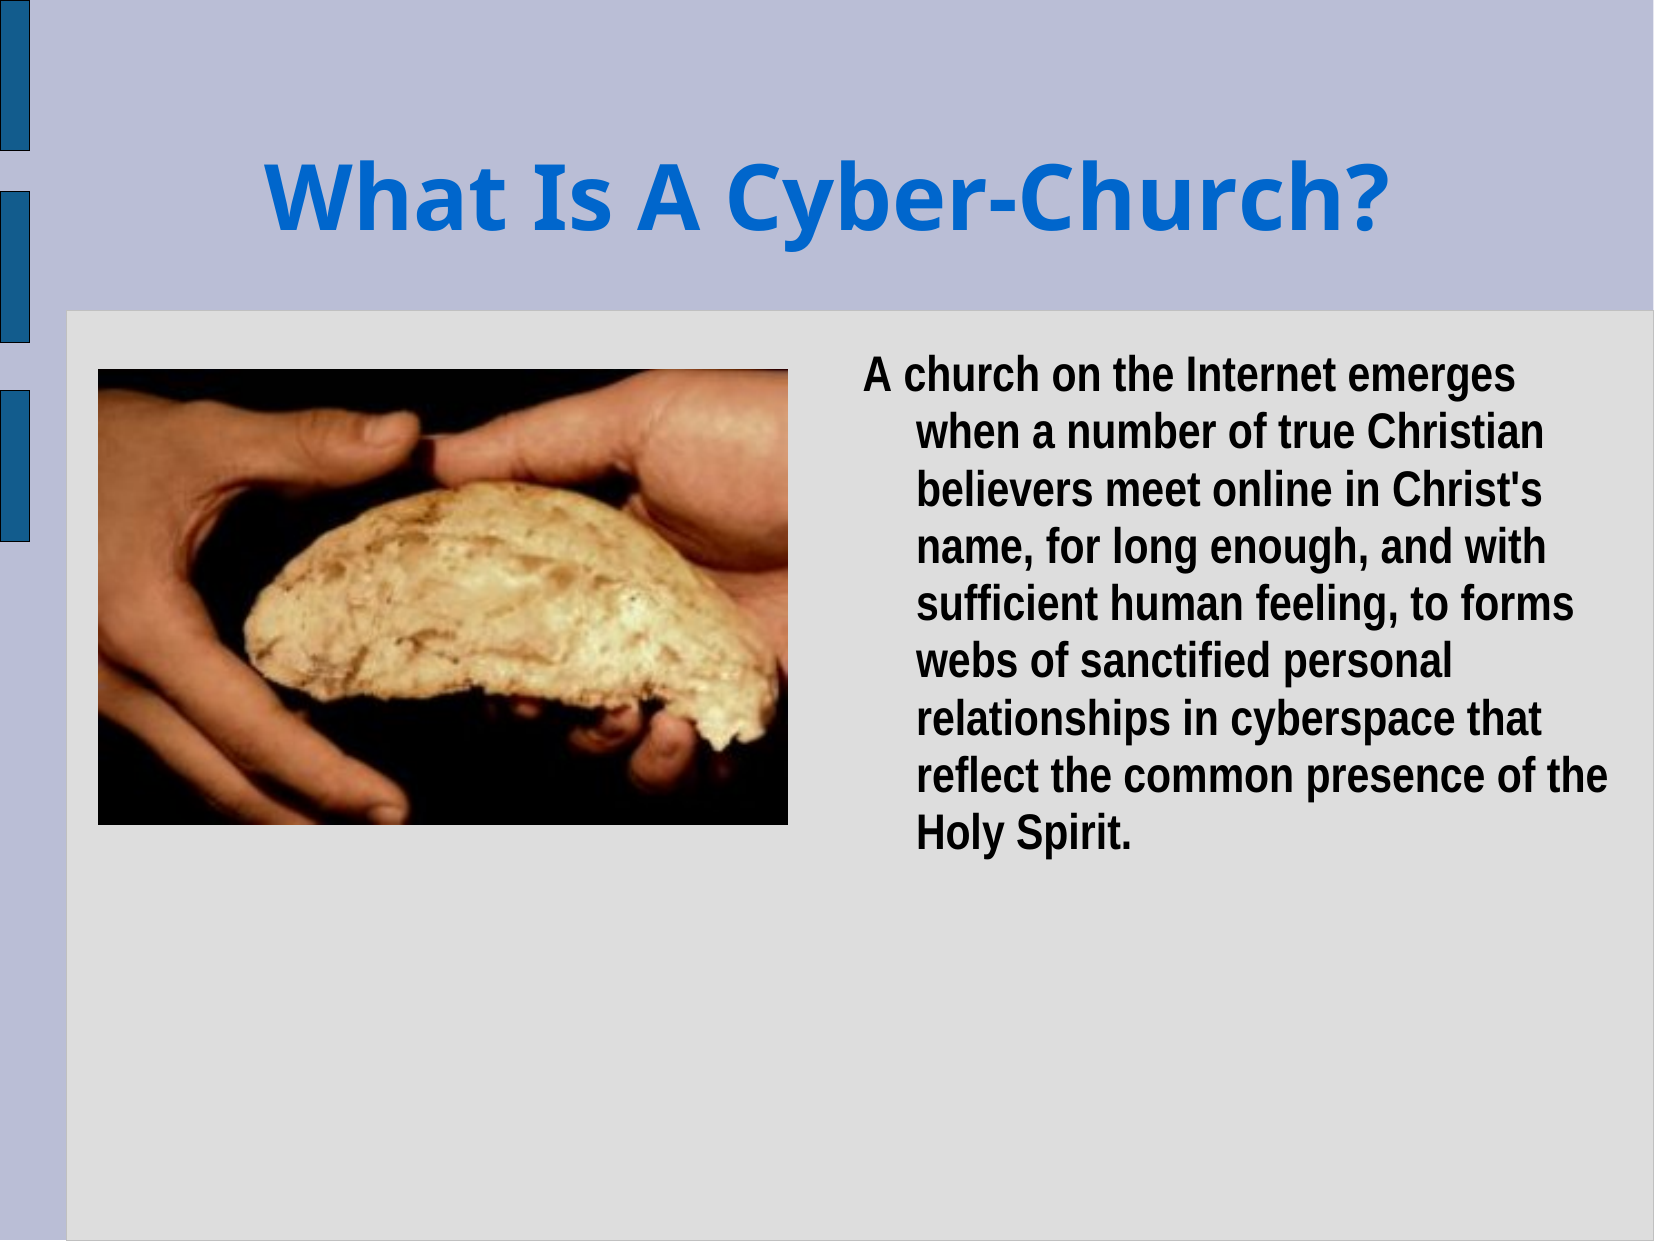

# What Is A Cyber-Church?
A church on the Internet emerges when a number of true Christian believers meet online in Christ's name, for long enough, and with sufficient human feeling, to forms webs of sanctified personal relationships in cyberspace that reflect the common presence of the Holy Spirit.